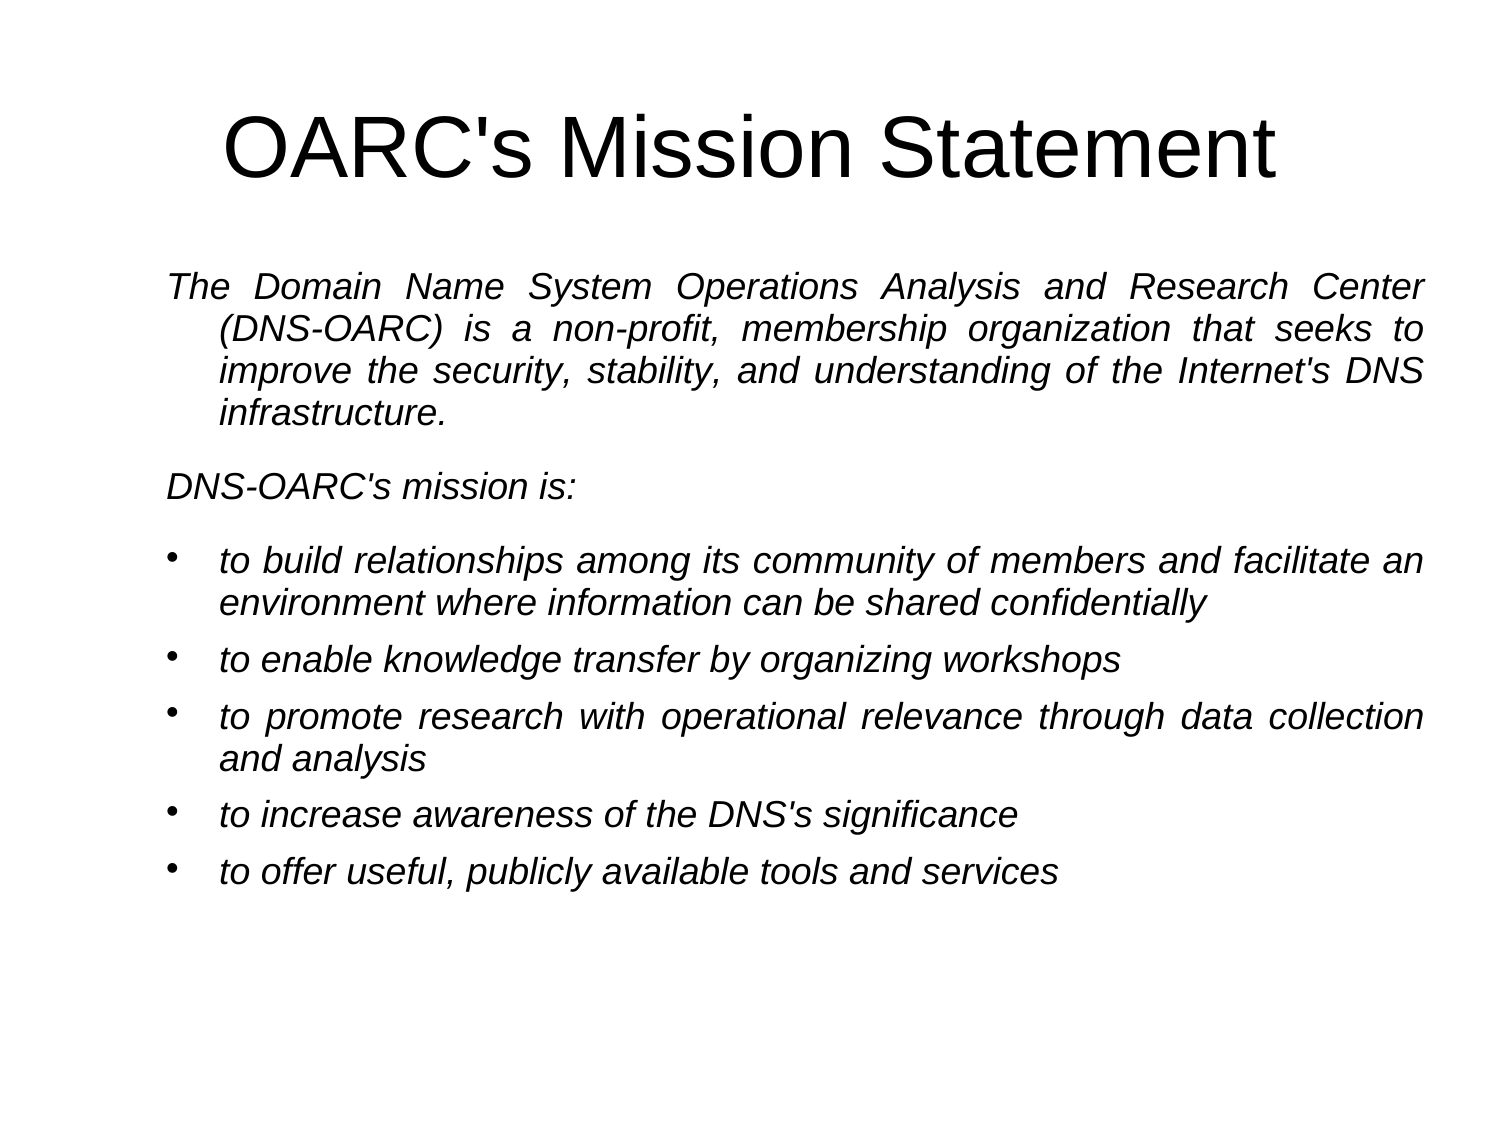

# OARC's Mission Statement
The Domain Name System Operations Analysis and Research Center (DNS-OARC) is a non-profit, membership organization that seeks to improve the security, stability, and understanding of the Internet's DNS infrastructure.
DNS-OARC's mission is:
to build relationships among its community of members and facilitate an environment where information can be shared confidentially
to enable knowledge transfer by organizing workshops
to promote research with operational relevance through data collection and analysis
to increase awareness of the DNS's significance
to offer useful, publicly available tools and services